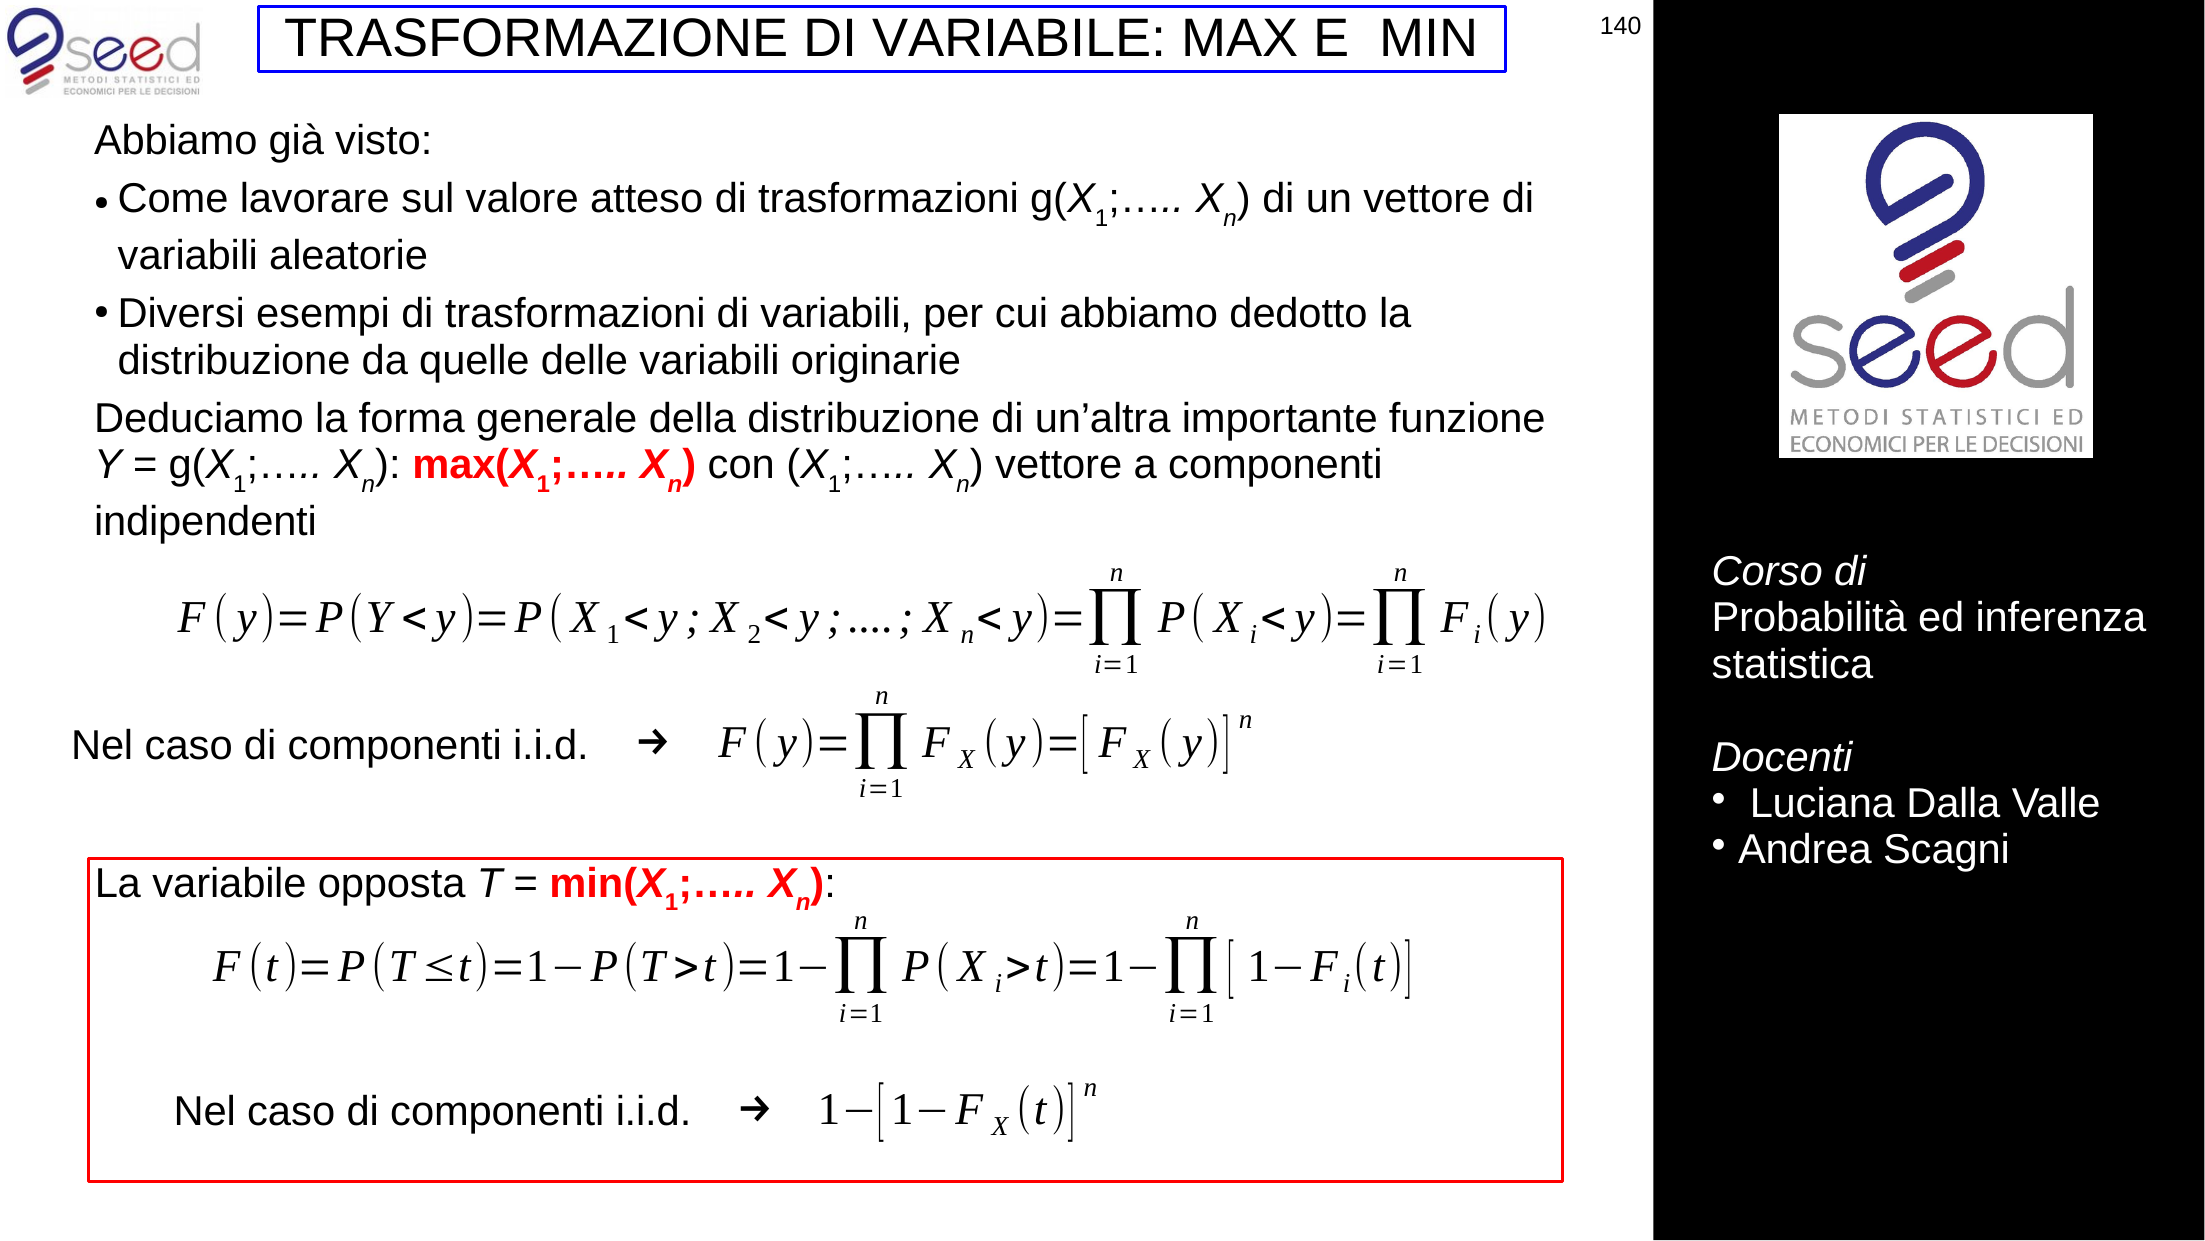

TRASFORMAZIONE DI VARIABILE: MAX E MIN
Abbiamo già visto:
Come lavorare sul valore atteso di trasformazioni g(X1;….. Xn) di un vettore di variabili aleatorie
Diversi esempi di trasformazioni di variabili, per cui abbiamo dedotto la distribuzione da quelle delle variabili originarie
Deduciamo la forma generale della distribuzione di un’altra importante funzione Y = g(X1;….. Xn): max(X1;….. Xn) con (X1;….. Xn) vettore a componenti indipendenti
Nel caso di componenti i.i.d.
La variabile opposta T = min(X1;….. Xn):
Nel caso di componenti i.i.d.